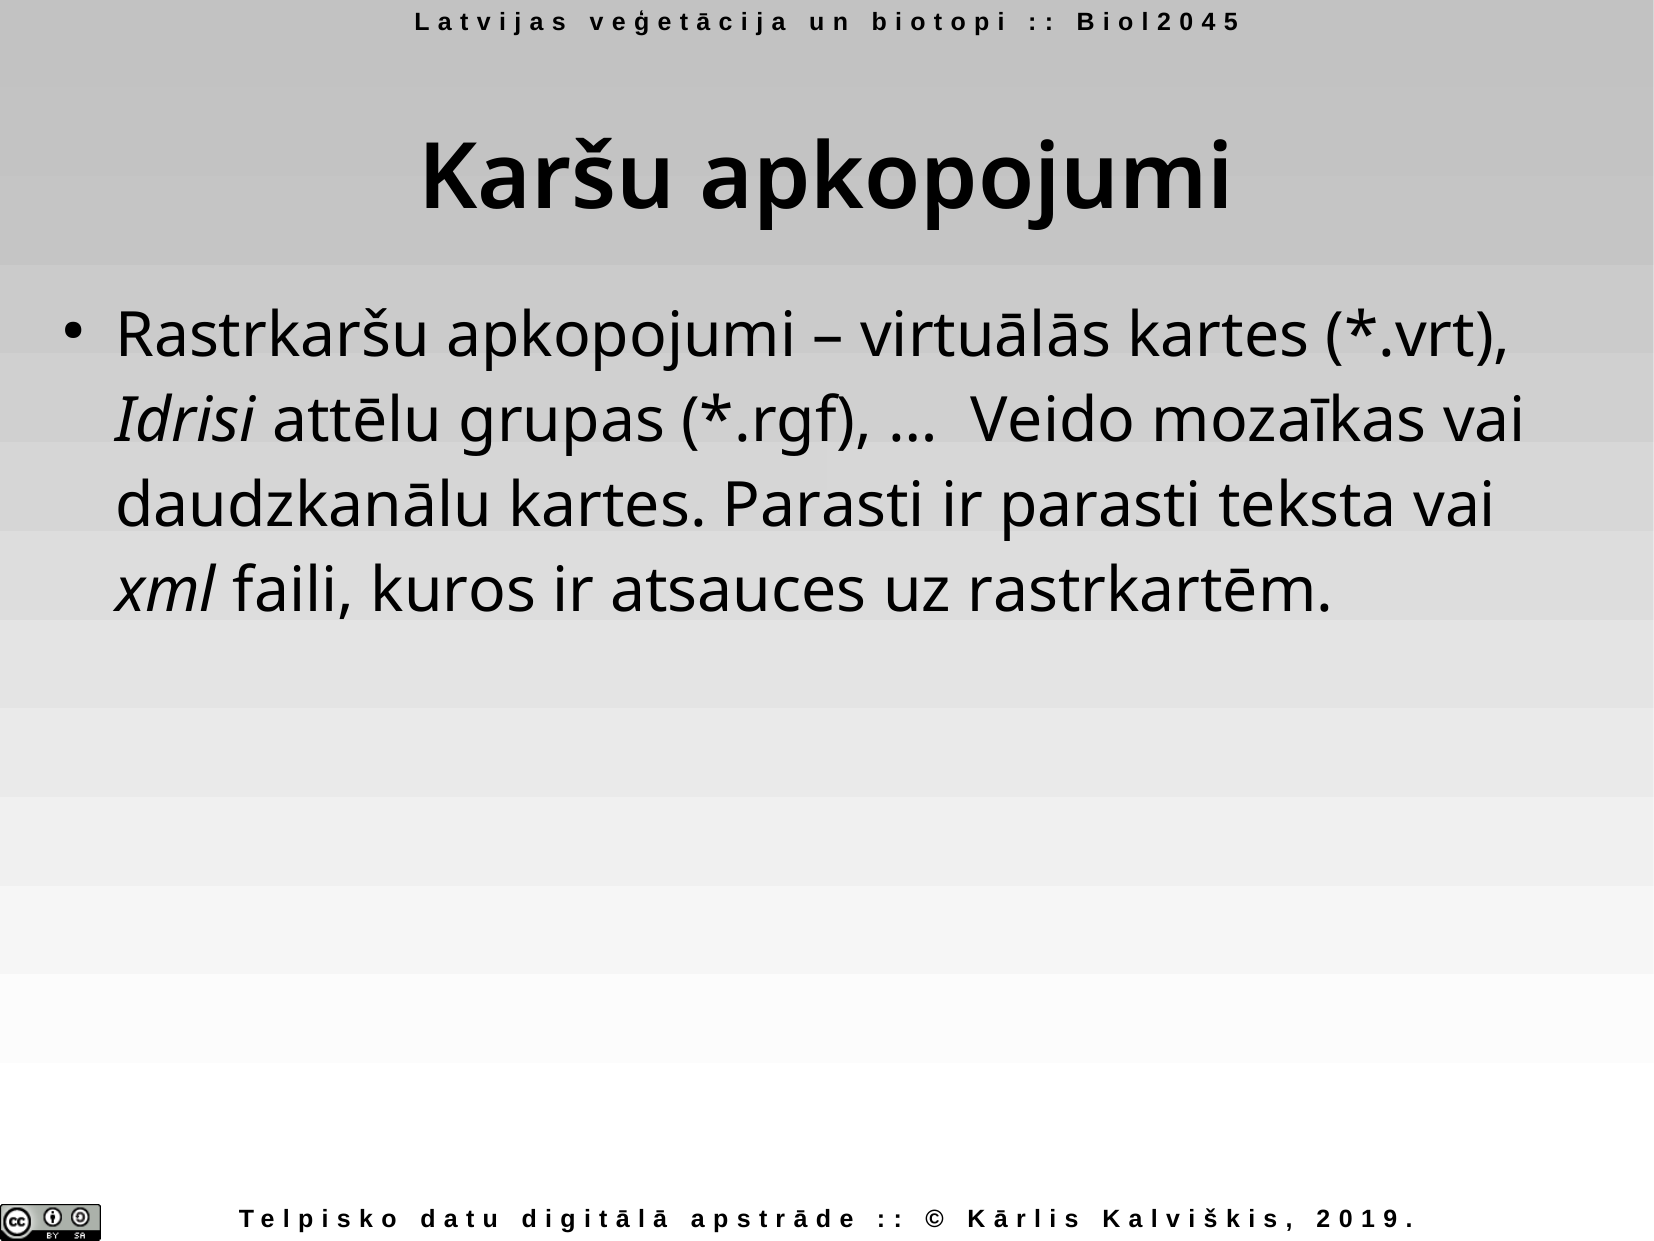

# Karšu apkopojumi
Rastrkaršu apkopojumi – virtuālās kartes (*.vrt), Idrisi attēlu grupas (*.rgf), … Veido mozaīkas vai daudzkanālu kartes. Parasti ir parasti teksta vai xml faili, kuros ir atsauces uz rastrkartēm.